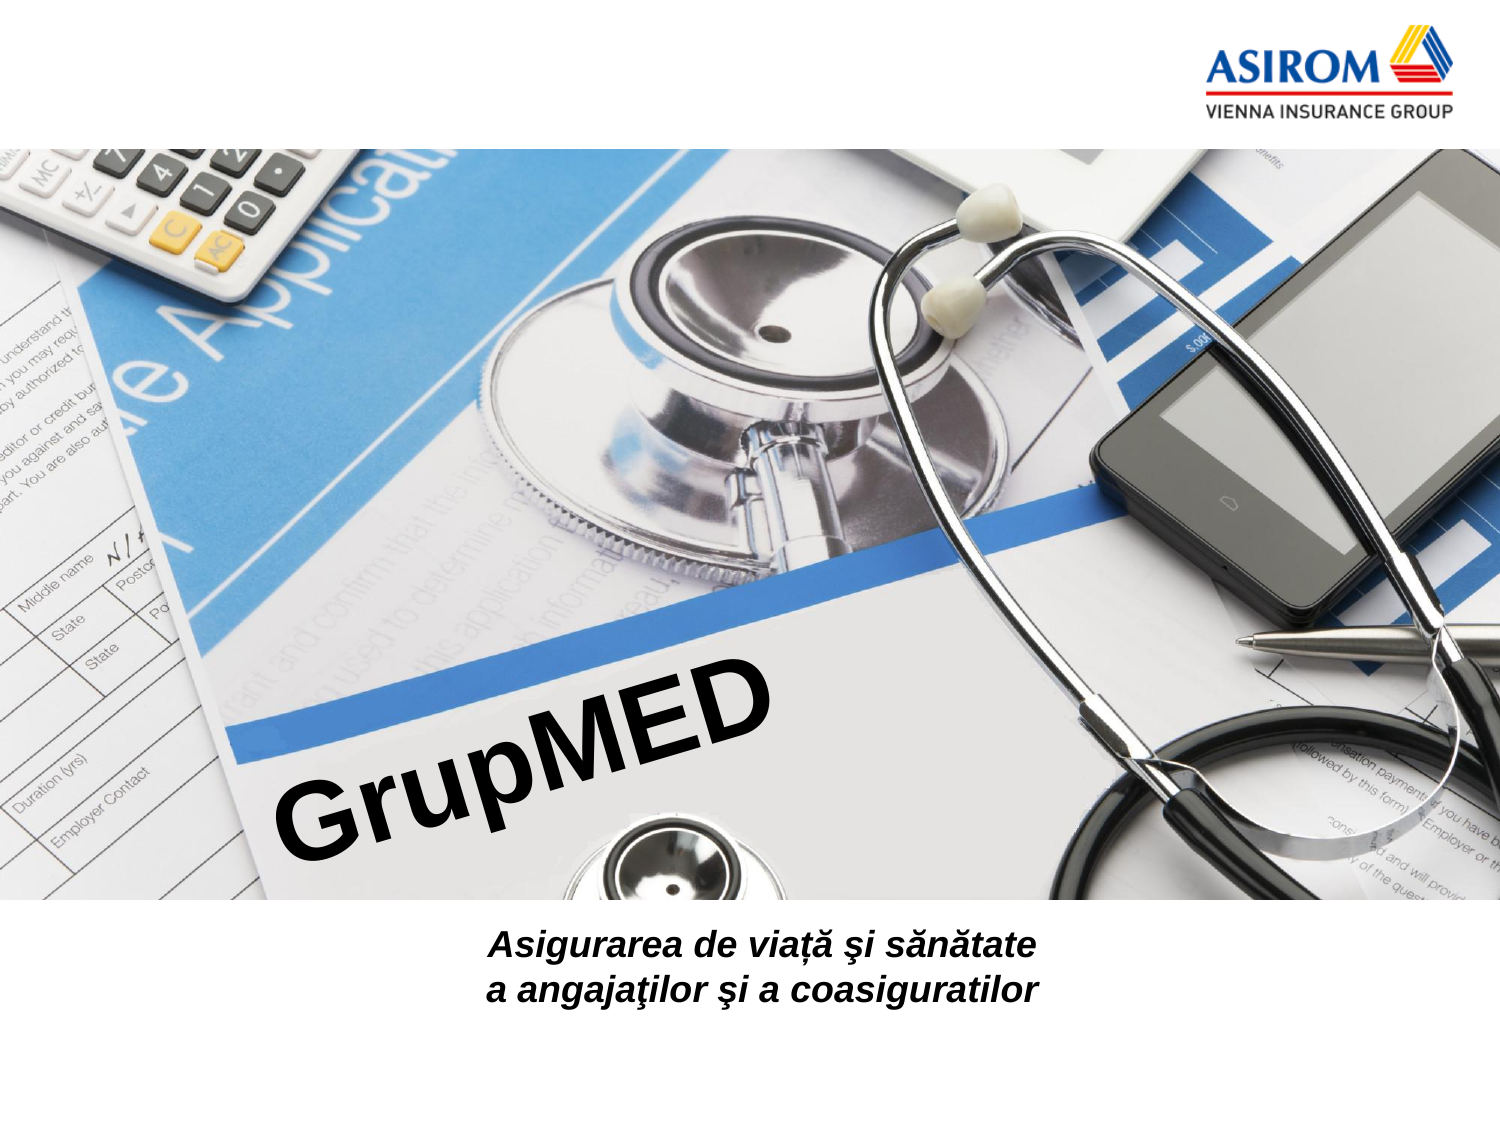

GrupMED
Asigurarea de viață şi sănătate
a angajaţilor şi a coasiguratilor